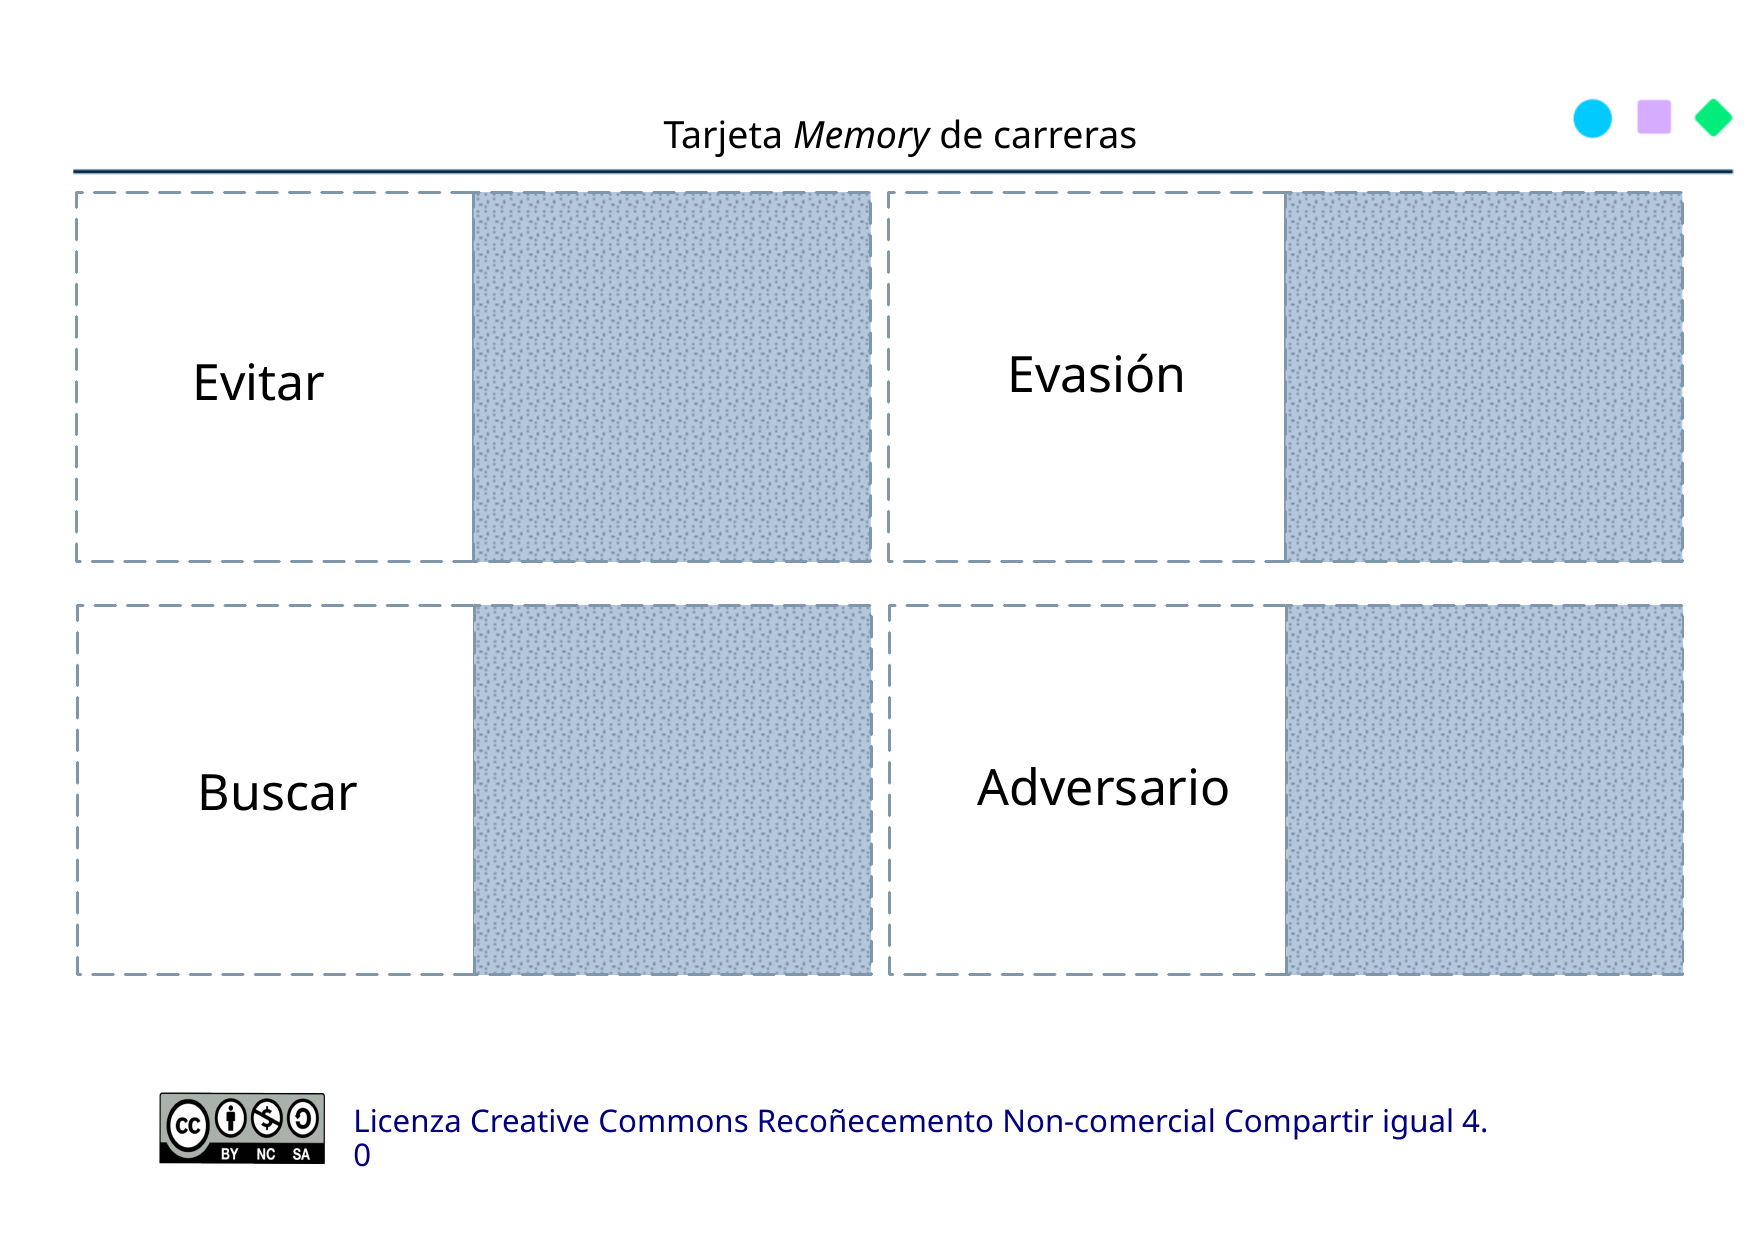

Tarjeta Memory de carreras
Evasión
Evitar
Adversario
Buscar
Licenza Creative Commons Recoñecemento Non-comercial Compartir igual 4.0